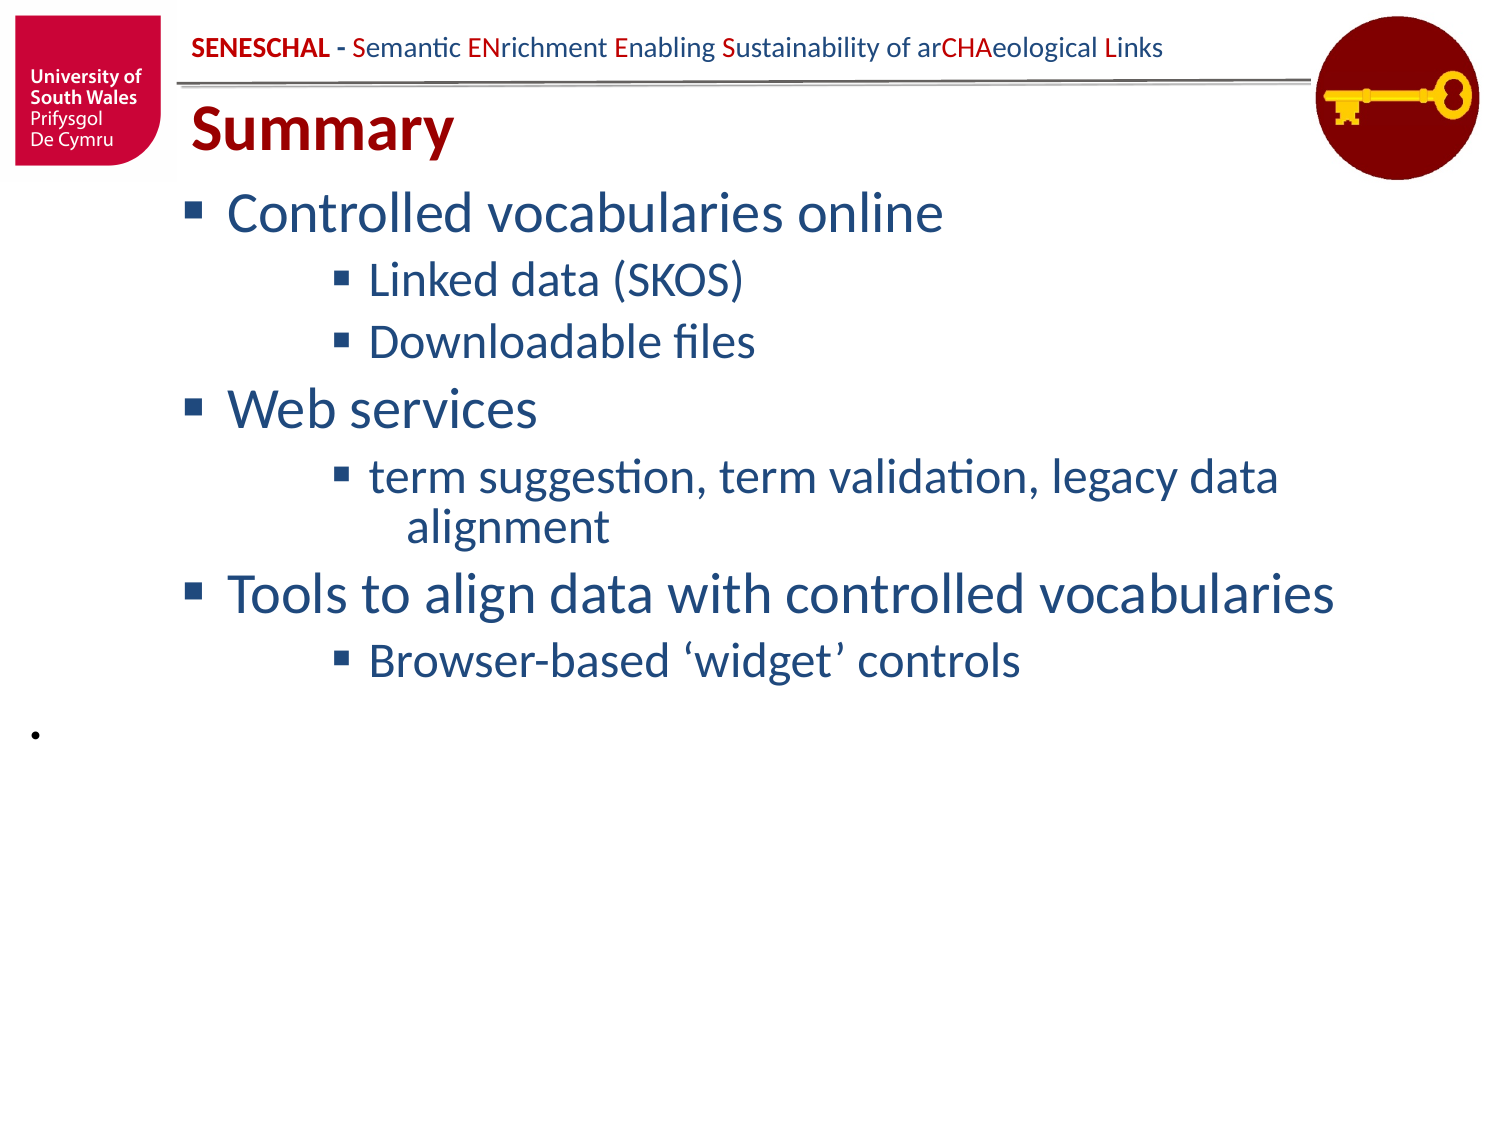

SENESCHAL - Semantic ENrichment Enabling Sustainability of arCHAeological Links
# Summary
Controlled vocabularies online
Linked data (SKOS)
Downloadable files
Web services
term suggestion, term validation, legacy data alignment
Tools to align data with controlled vocabularies
Browser-based ‘widget’ controls